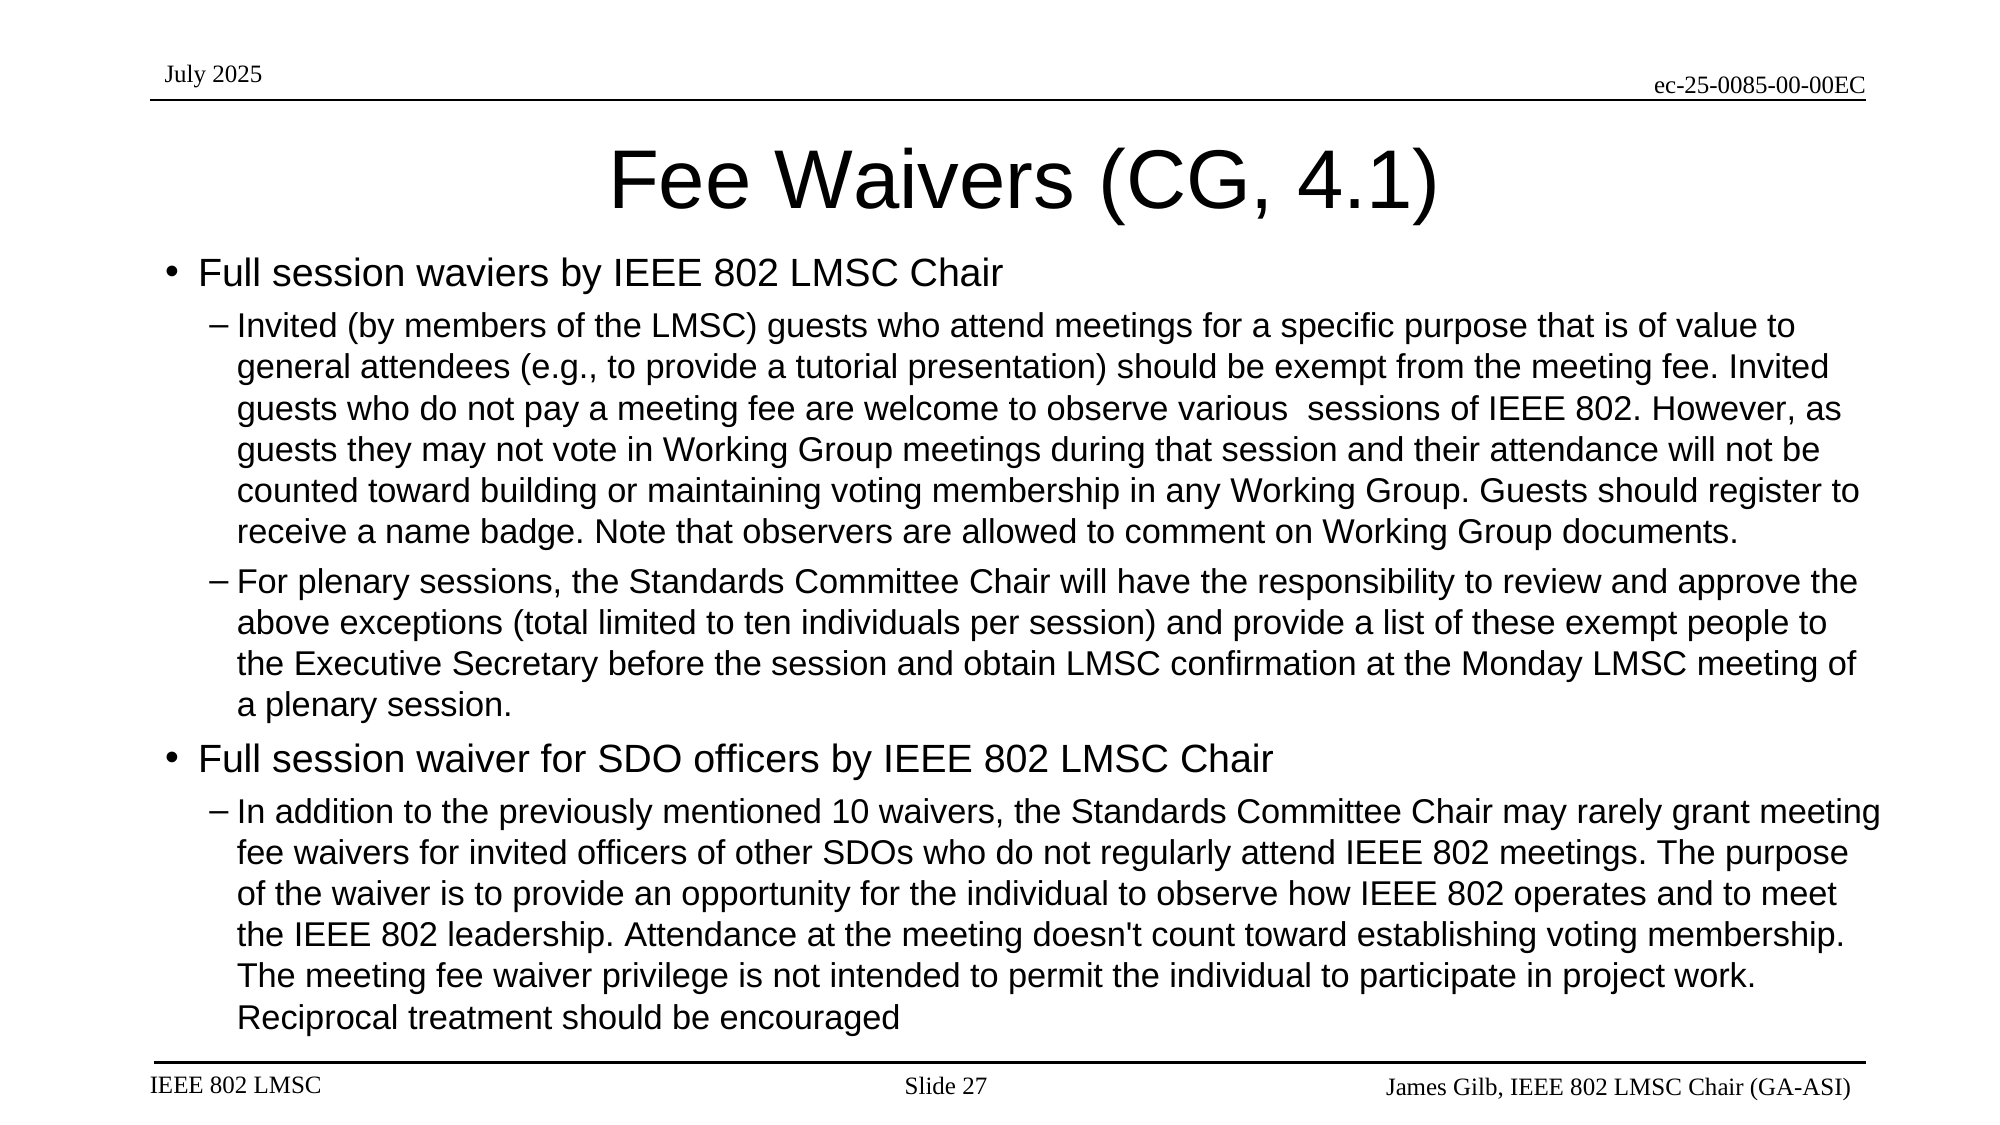

# Fee Waivers (CG, 4.1)
Full session waviers by IEEE 802 LMSC Chair
Invited (by members of the LMSC) guests who attend meetings for a specific purpose that is of value to general attendees (e.g., to provide a tutorial presentation) should be exempt from the meeting fee. Invited guests who do not pay a meeting fee are welcome to observe various sessions of IEEE 802. However, as guests they may not vote in Working Group meetings during that session and their attendance will not be counted toward building or maintaining voting membership in any Working Group. Guests should register to receive a name badge. Note that observers are allowed to comment on Working Group documents.
For plenary sessions, the Standards Committee Chair will have the responsibility to review and approve the above exceptions (total limited to ten individuals per session) and provide a list of these exempt people to the Executive Secretary before the session and obtain LMSC confirmation at the Monday LMSC meeting of a plenary session.
Full session waiver for SDO officers by IEEE 802 LMSC Chair
In addition to the previously mentioned 10 waivers, the Standards Committee Chair may rarely grant meeting fee waivers for invited officers of other SDOs who do not regularly attend IEEE 802 meetings. The purpose of the waiver is to provide an opportunity for the individual to observe how IEEE 802 operates and to meet the IEEE 802 leadership. Attendance at the meeting doesn't count toward establishing voting membership. The meeting fee waiver privilege is not intended to permit the individual to participate in project work. Reciprocal treatment should be encouraged
27